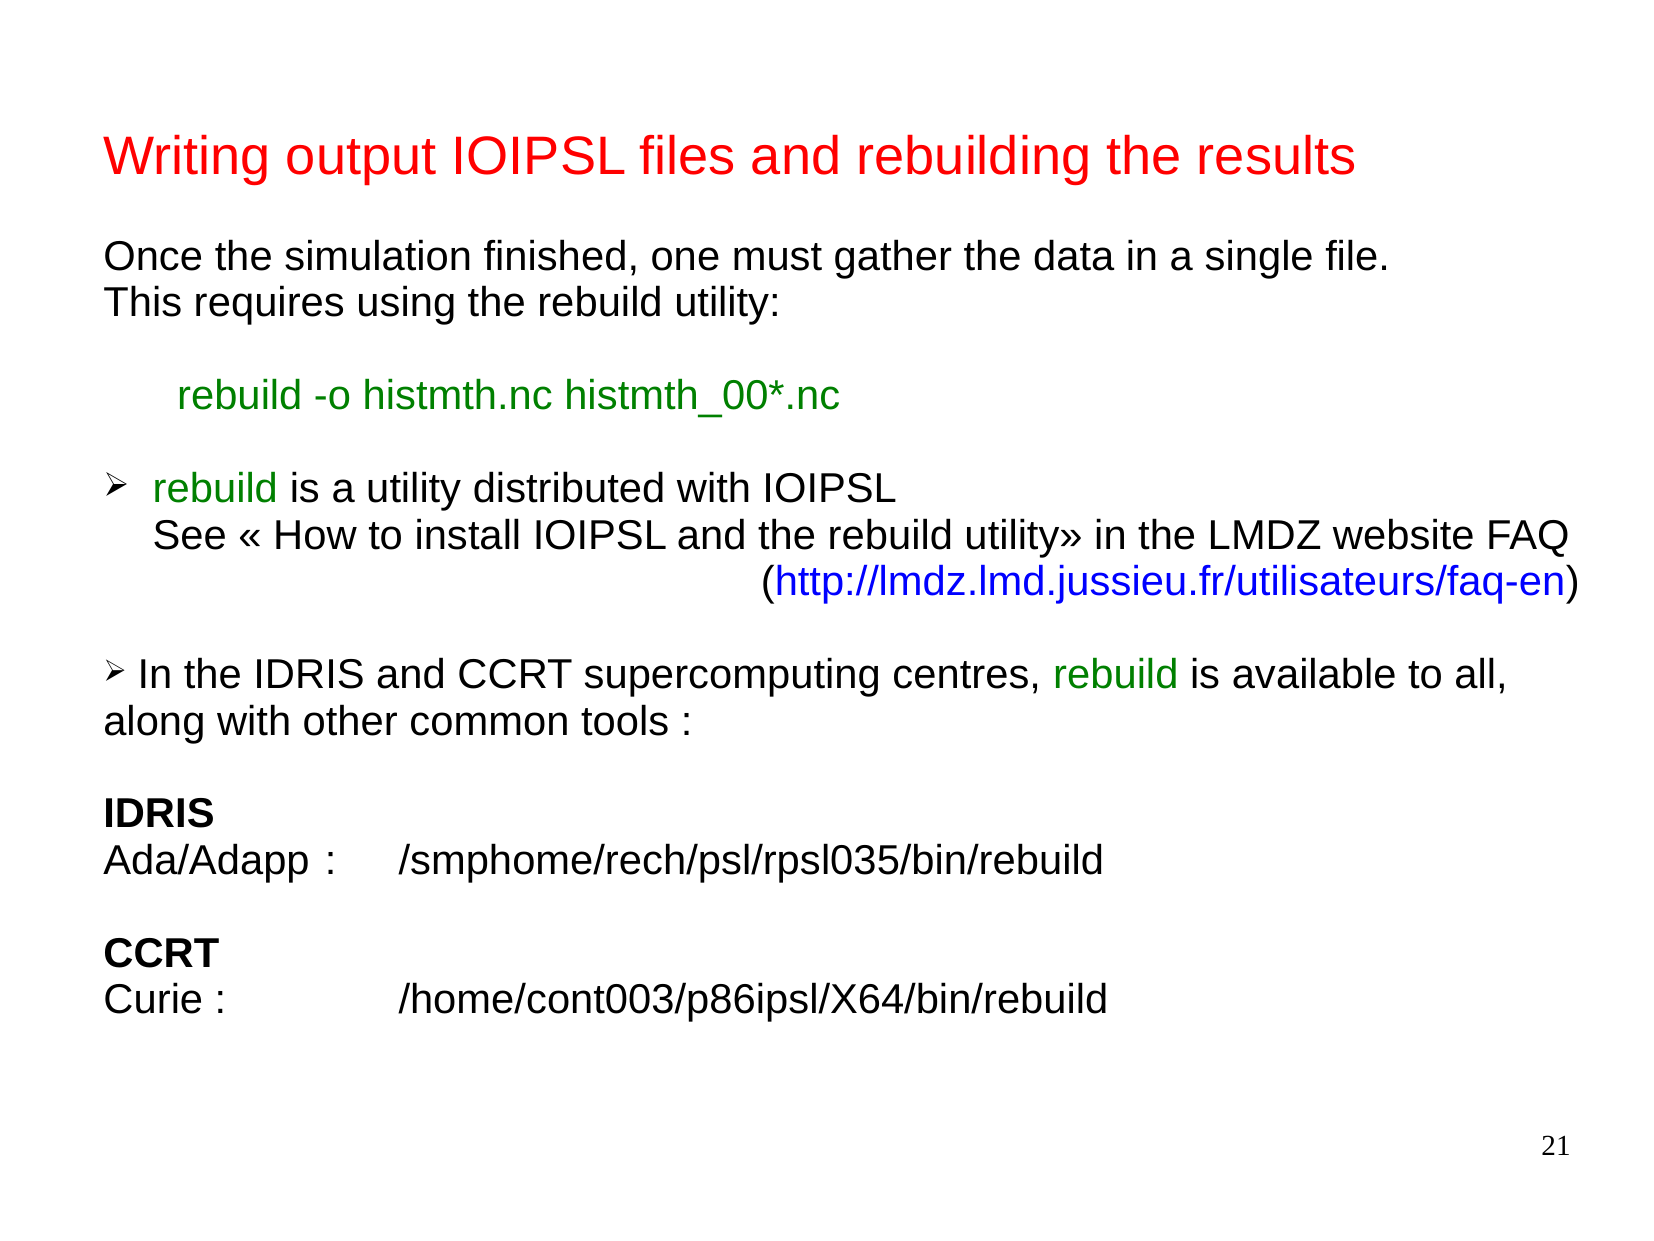

Writing output IOIPSL files and rebuilding the results
Once the simulation finished, one must gather the data in a single file.
This requires using the rebuild utility:
	rebuild -o histmth.nc histmth_00*.nc
 rebuild is a utility distributed with IOIPSL
 See « How to install IOIPSL and the rebuild utility» in the LMDZ website FAQ
(http://lmdz.lmd.jussieu.fr/utilisateurs/faq-en)
 In the IDRIS and CCRT supercomputing centres, rebuild is available to all, along with other common tools :
IDRIS
Ada/Adapp	: 	/smphome/rech/psl/rpsl035/bin/rebuild
CCRT
Curie :			/home/cont003/p86ipsl/X64/bin/rebuild
21